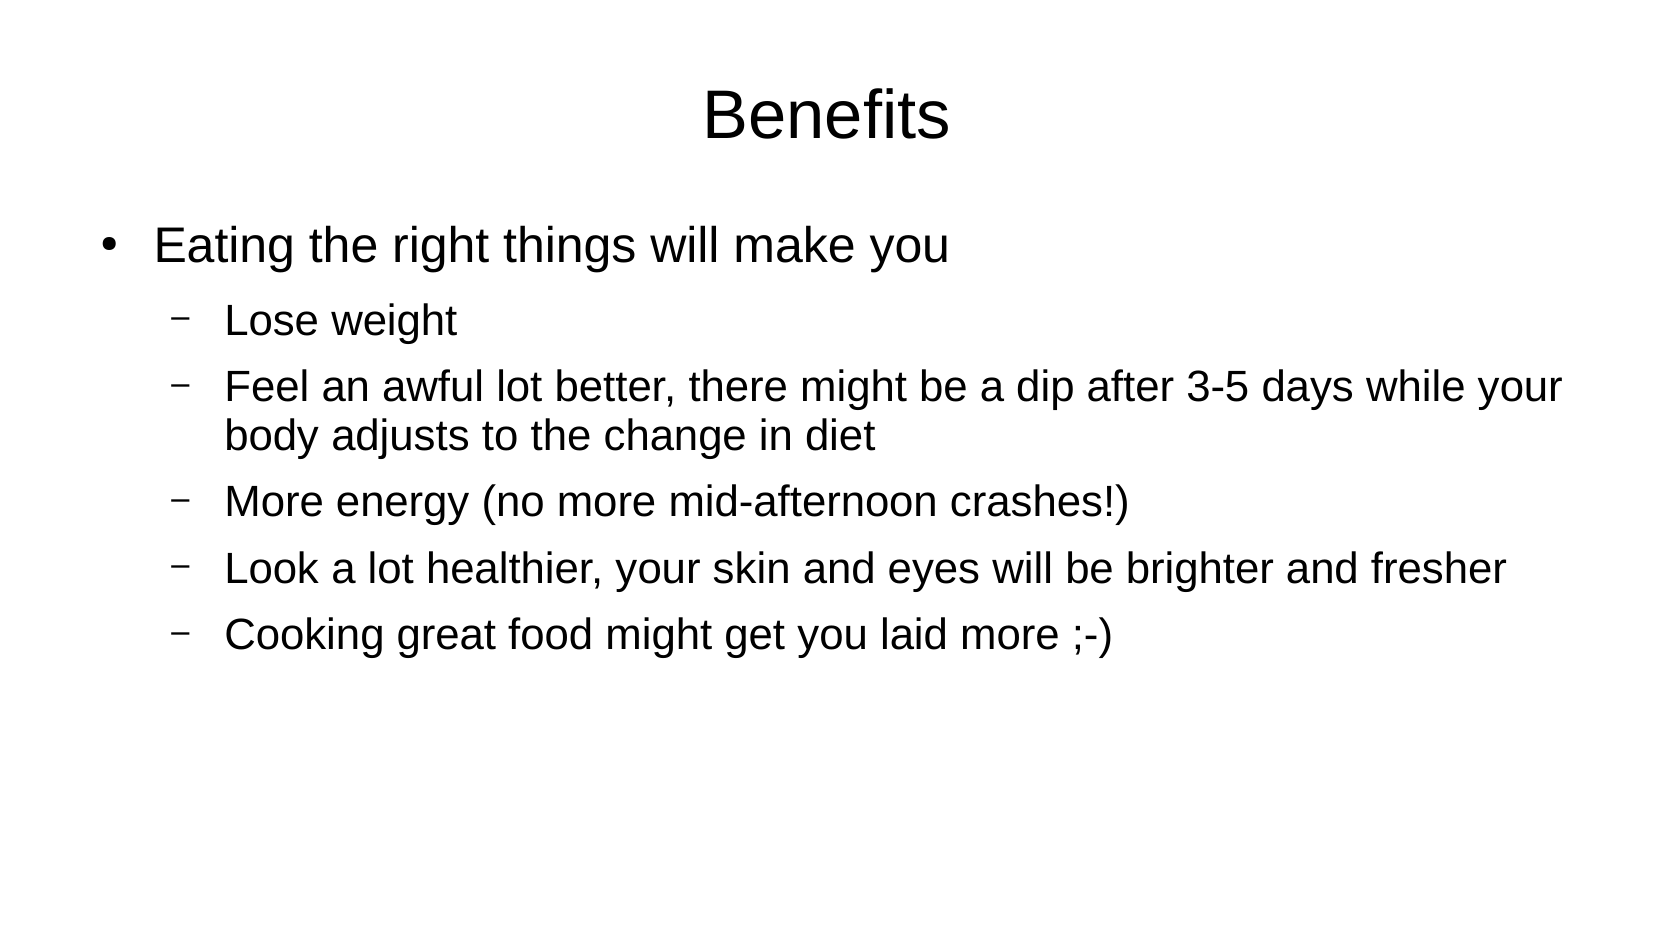

# Benefits
Eating the right things will make you
Lose weight
Feel an awful lot better, there might be a dip after 3-5 days while your body adjusts to the change in diet
More energy (no more mid-afternoon crashes!)
Look a lot healthier, your skin and eyes will be brighter and fresher
Cooking great food might get you laid more ;-)